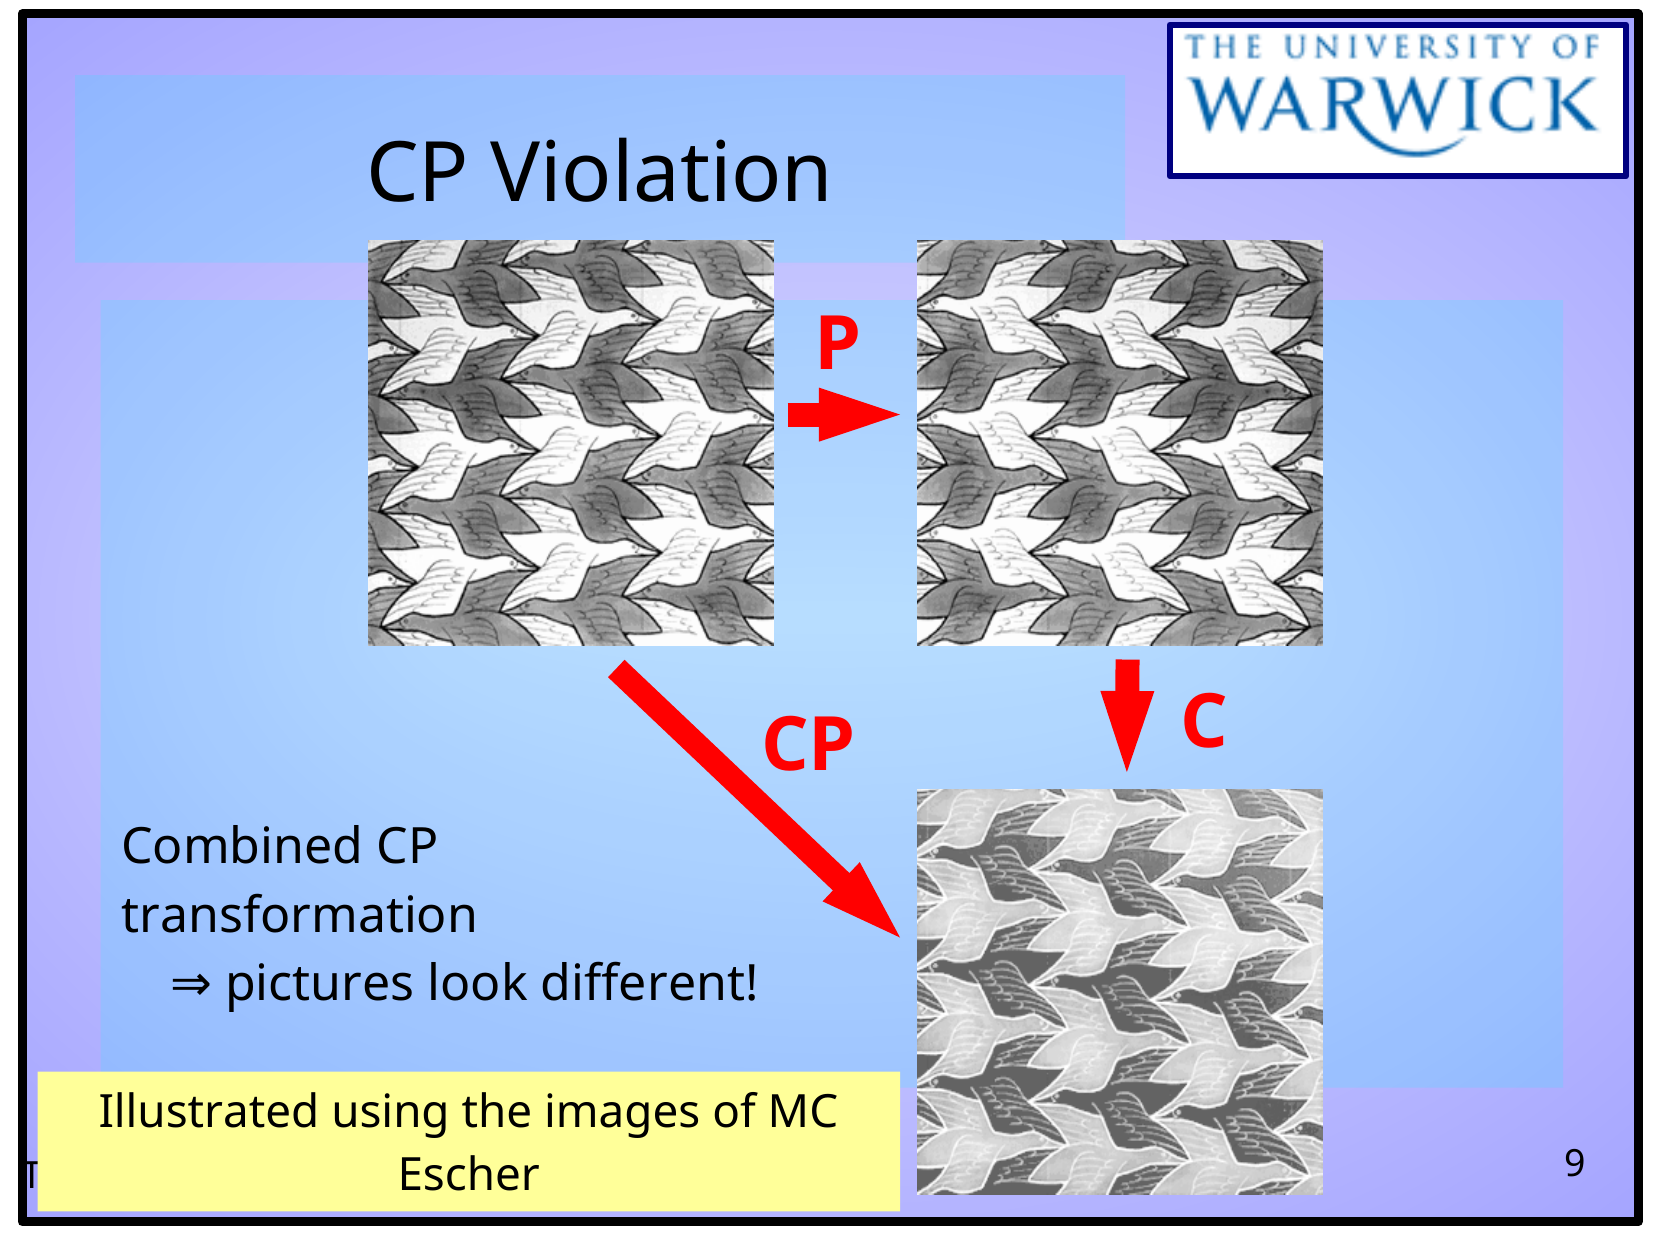

CP Violation
P
C
CP
Combined CP transformation
⇒ pictures look different!
Illustrated using the images of MC Escher
Tim Gershon, IoP Masterclass, March 18th 2009